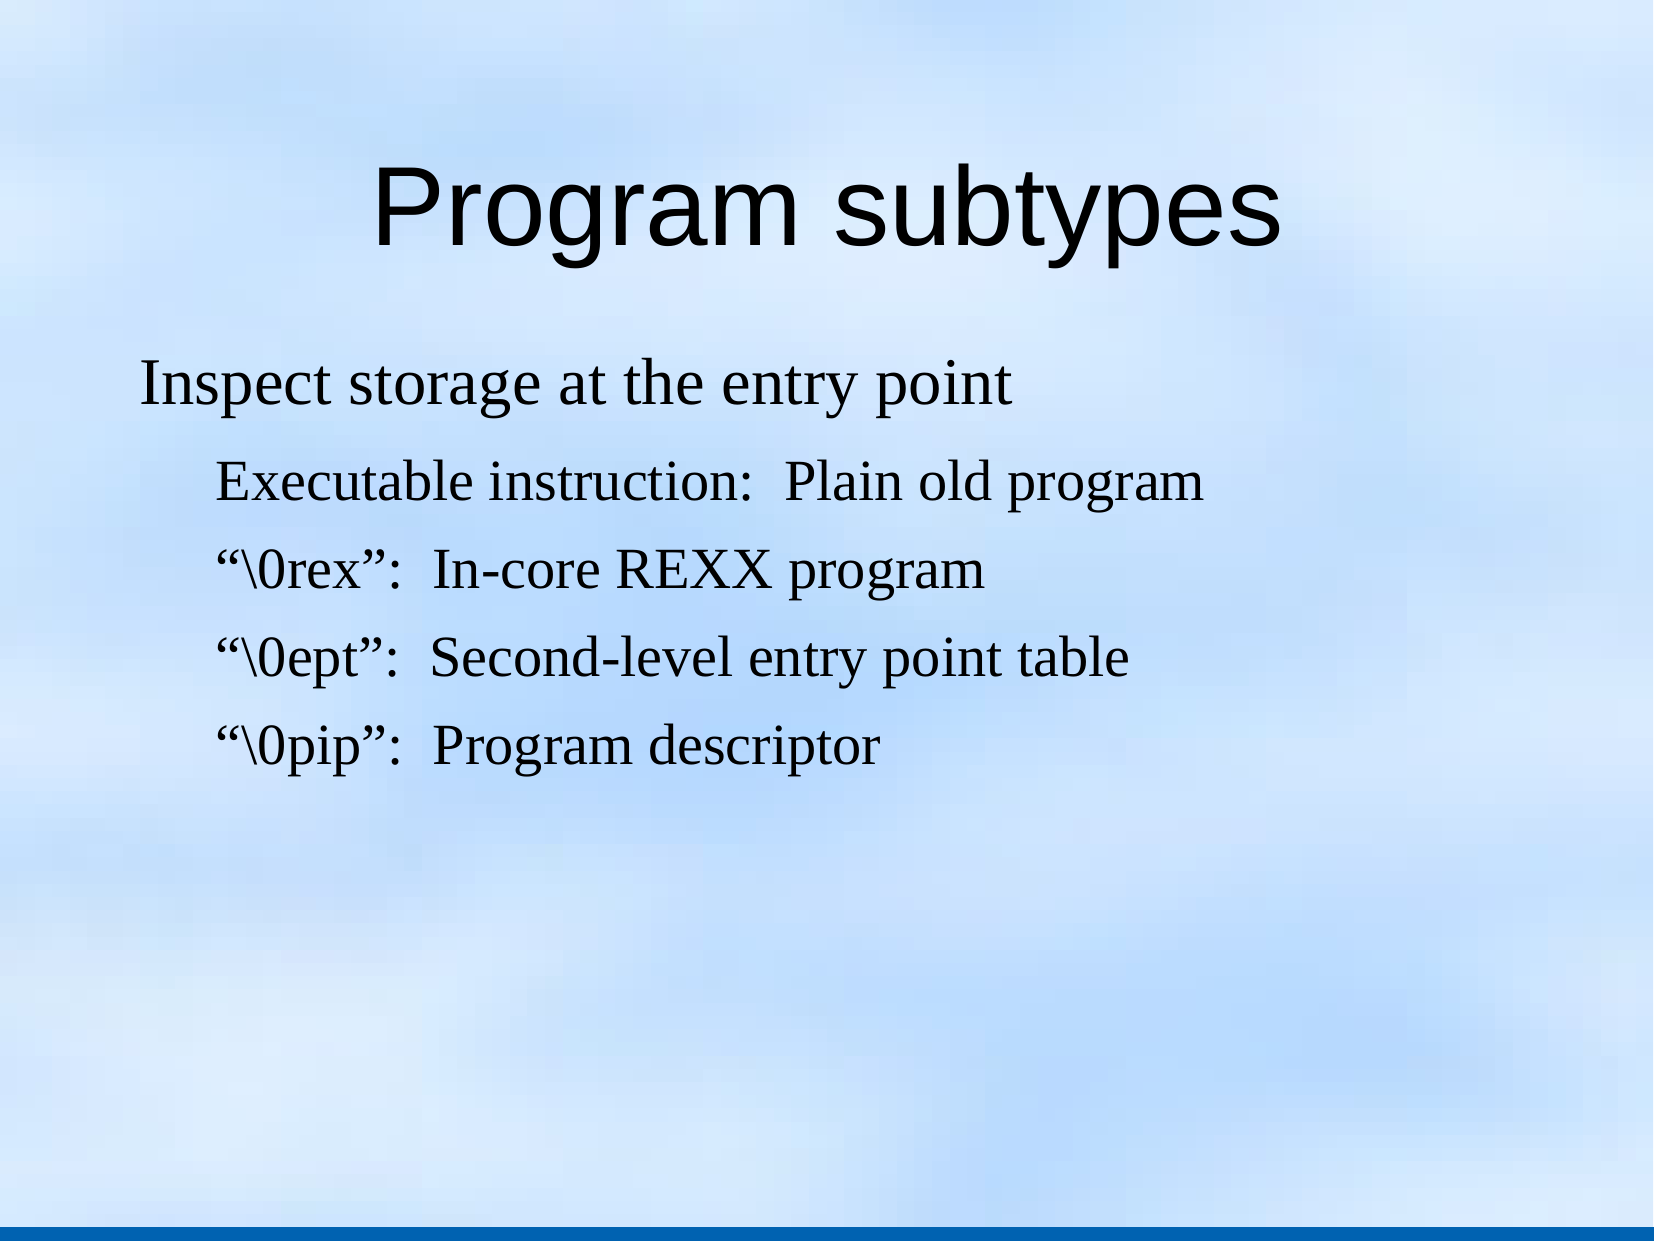

# Program subtypes
Inspect storage at the entry point
Executable instruction: Plain old program
“\0rex”: In-core REXX program
“\0ept”: Second-level entry point table
“\0pip”: Program descriptor